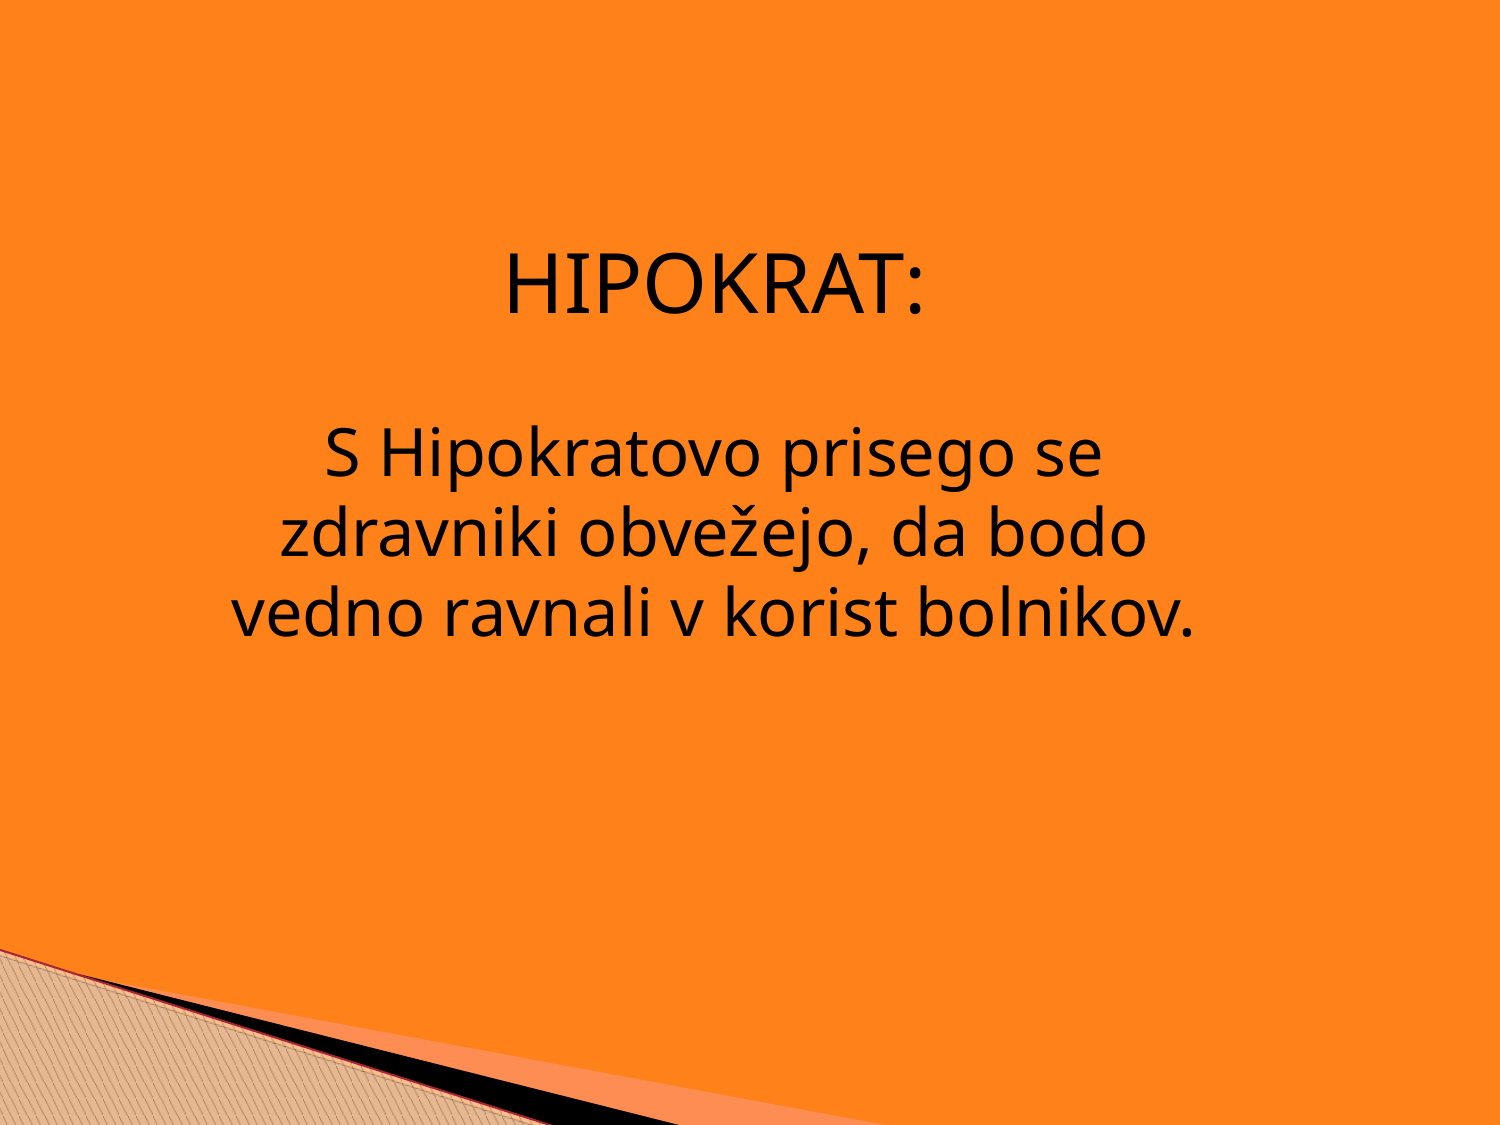

HIPOKRAT:
S Hipokratovo prisego se zdravniki obvežejo, da bodo vedno ravnali v korist bolnikov.